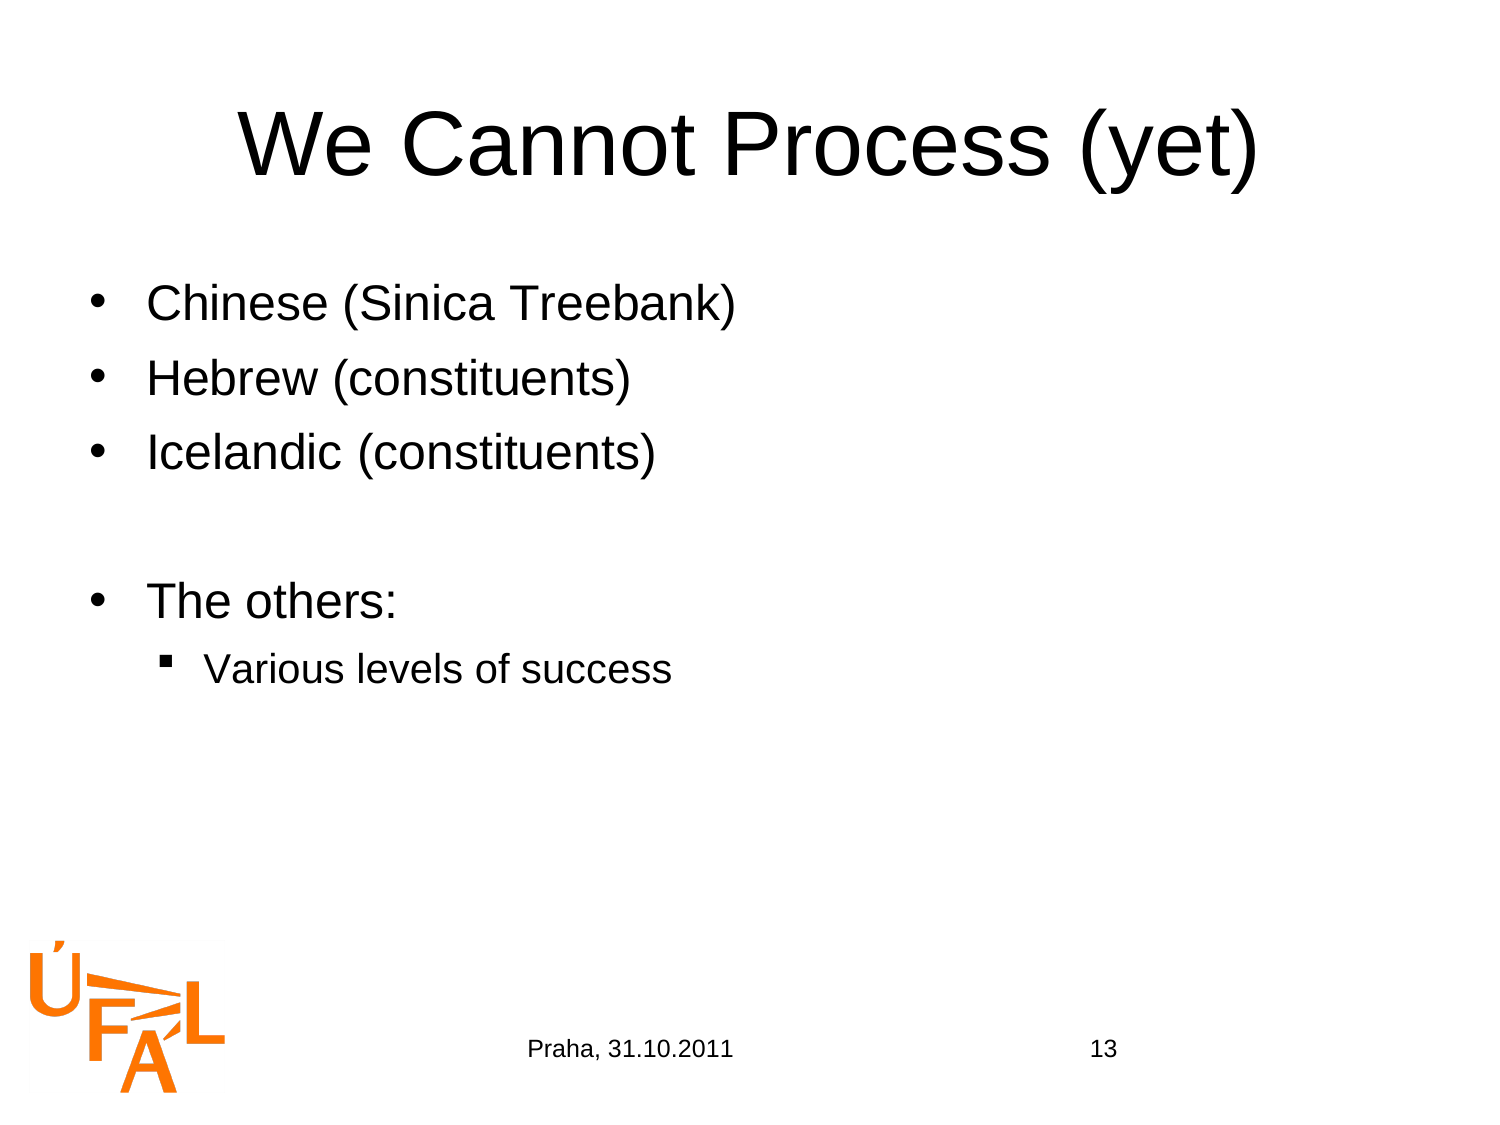

# We Cannot Process (yet)
Chinese (Sinica Treebank)
Hebrew (constituents)
Icelandic (constituents)
The others:
Various levels of success
Praha, 31.10.2011
13